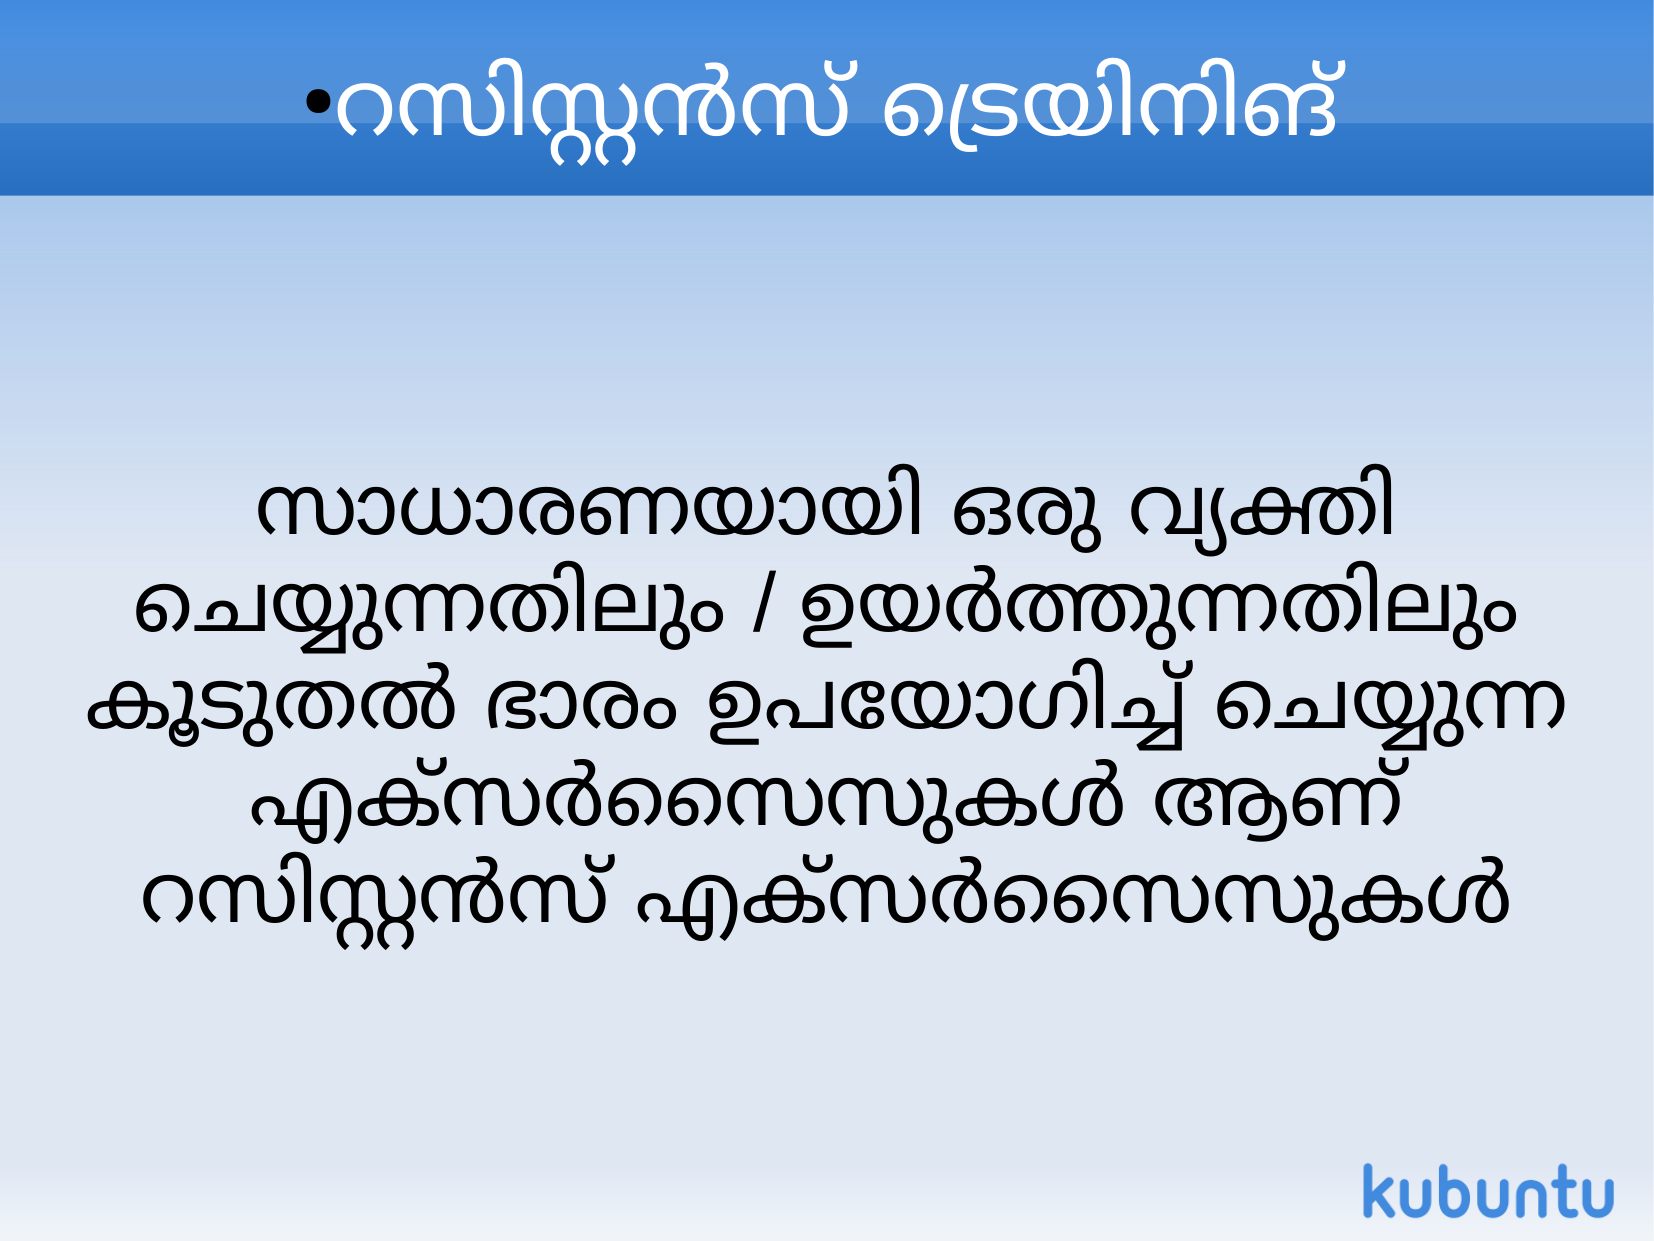

# റസിസ്റ്റന്‍സ് ട്രെയിനിങ്
സാധാരണയായി ഒരു വ്യക്തി ചെയ്യുന്നതിലും / ഉയര്‍ത്തുന്നതിലും കൂടുതല്‍ ഭാരം ഉപയോഗിച്ച് ചെയ്യുന്ന എക്സര്‍സൈസുകള്‍ ആണ് റസിസ്റ്റന്‍സ് എക്സര്‍സൈസുകള്‍